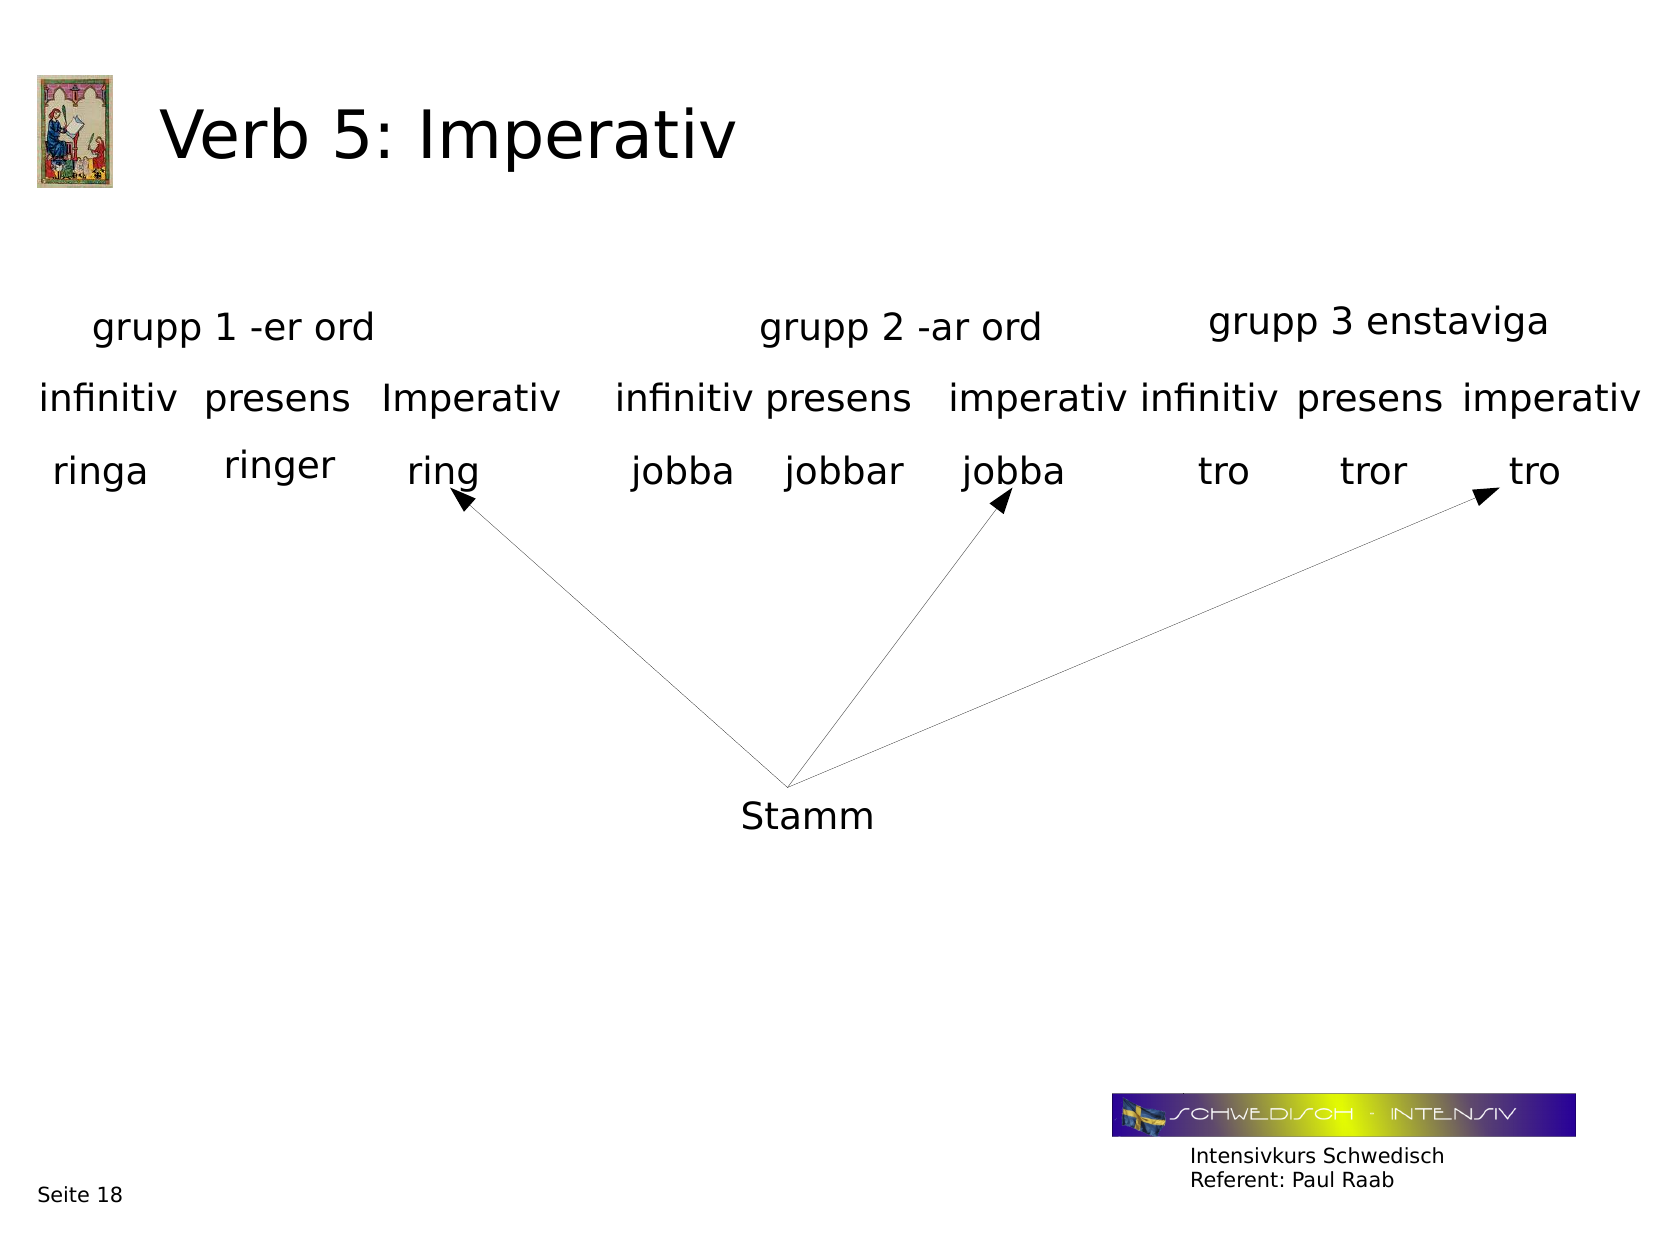

Verb 5: Imperativ
grupp 3 enstaviga
grupp 1 -er ord
grupp 2 -ar ord
infinitiv
presens
Imperativ
infinitiv
presens
imperativ
infinitiv
presens
imperativ
ringer
ringa
ring
jobba
jobbar
jobba
tro
tror
tro
Stamm